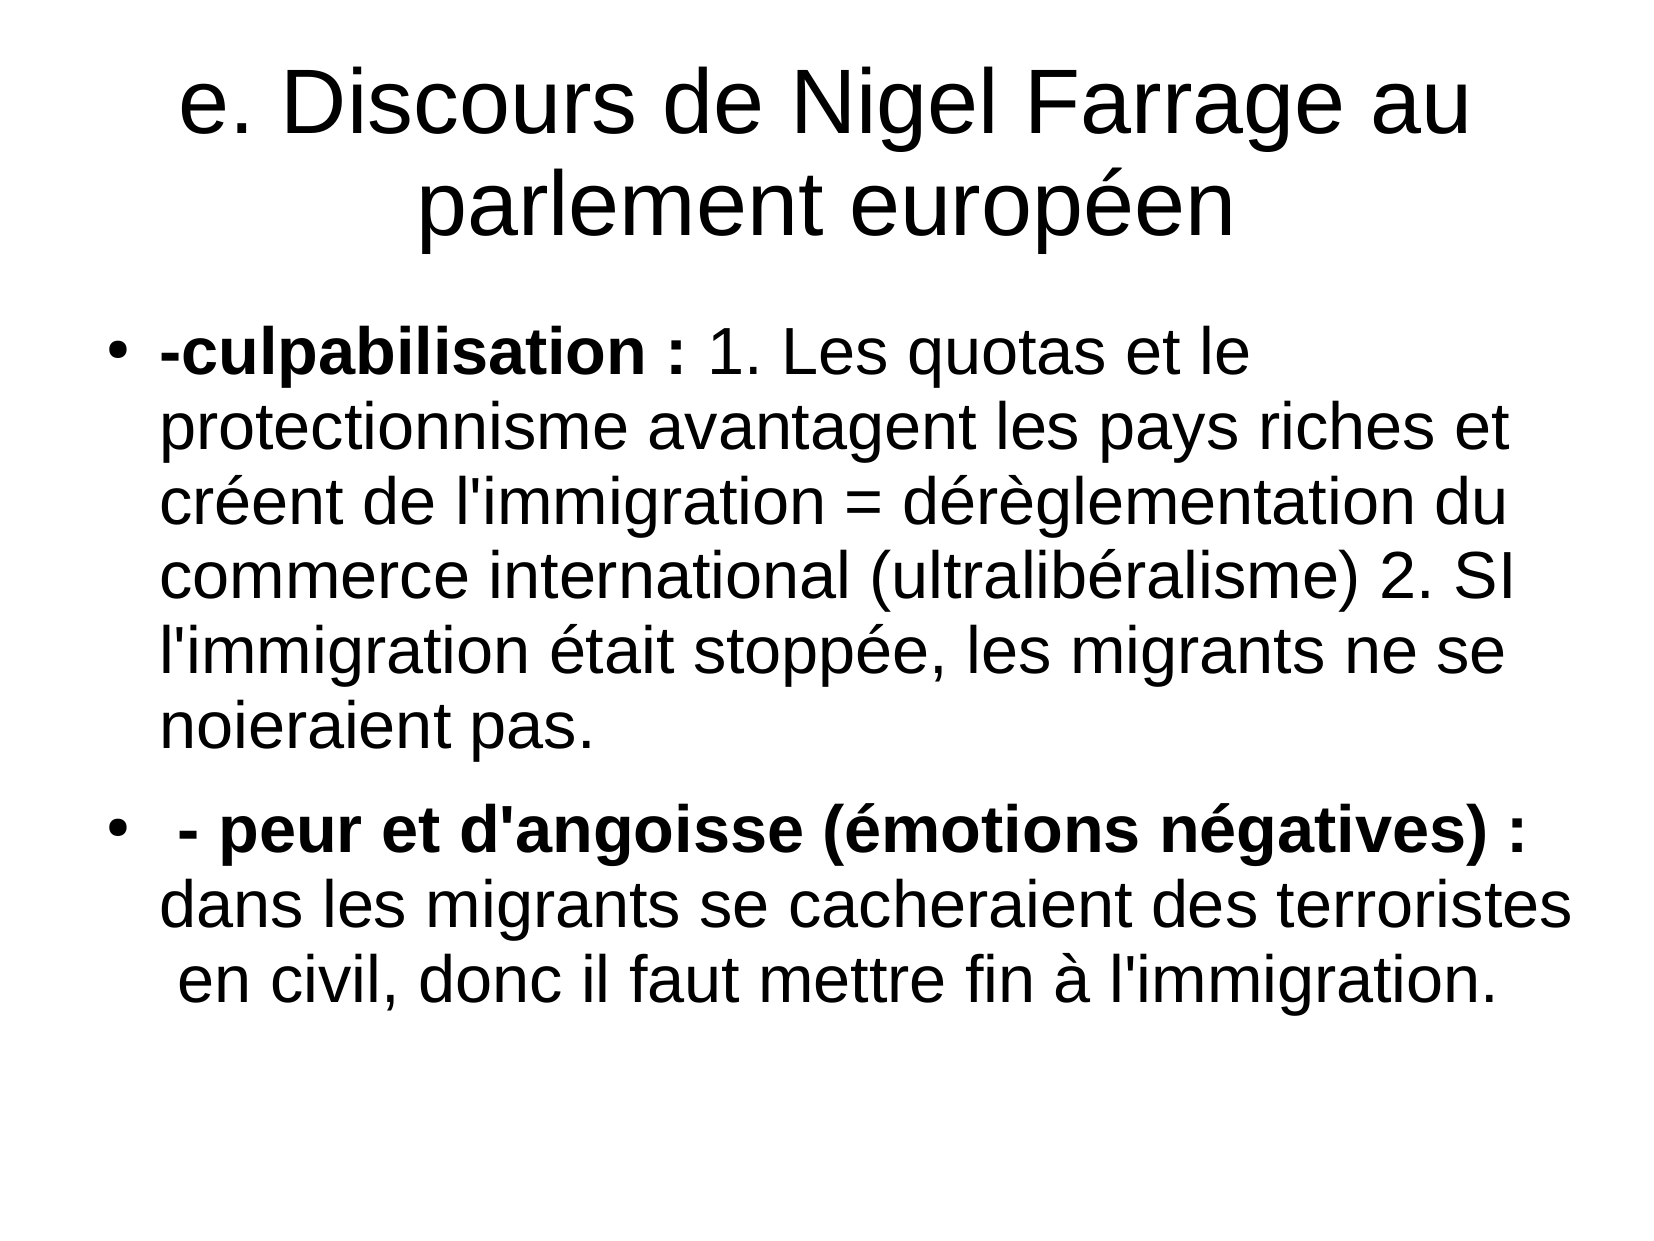

# e. Discours de Nigel Farrage au parlement européen
-culpabilisation : 1. Les quotas et le protectionnisme avantagent les pays riches et créent de l'immigration = dérèglementation du commerce international (ultralibéralisme) 2. SI l'immigration était stoppée, les migrants ne se noieraient pas.
 - peur et d'angoisse (émotions négatives) : dans les migrants se cacheraient des terroristes en civil, donc il faut mettre fin à l'immigration.